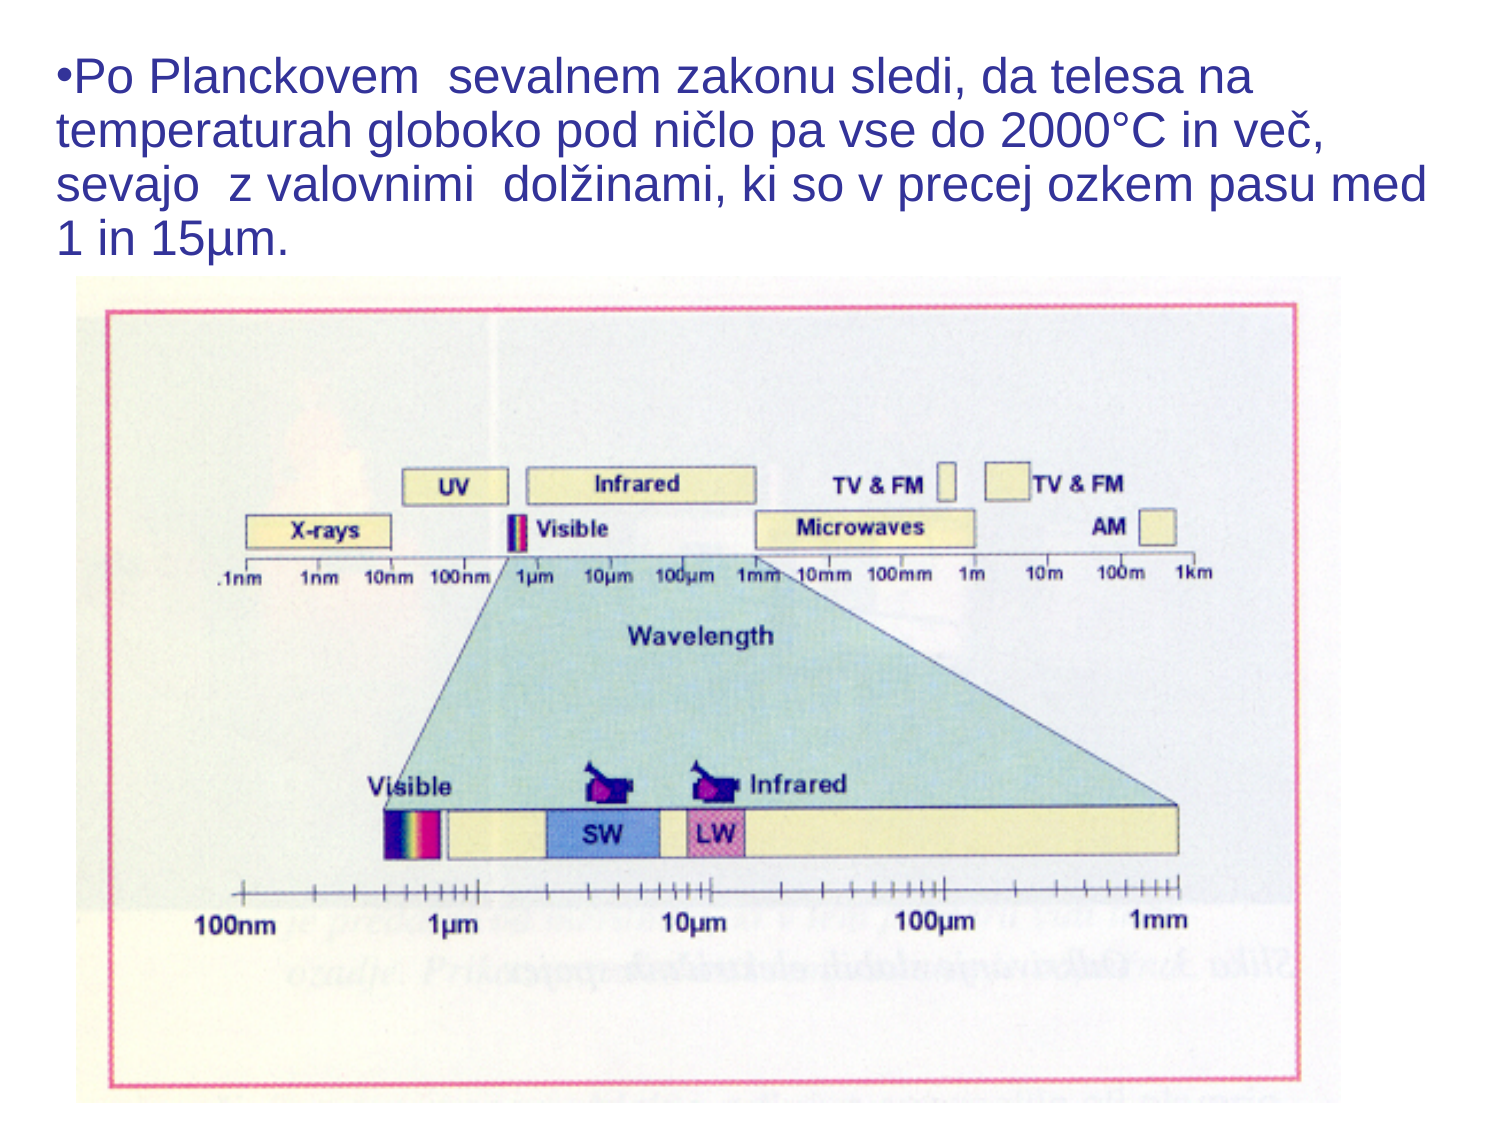

# Po Planckovem sevalnem zakonu sledi, da telesa na temperaturah globoko pod ničlo pa vse do 2000°C in več, sevajo z valovnimi dolžinami, ki so v precej ozkem pasu med 1 in 15µm.